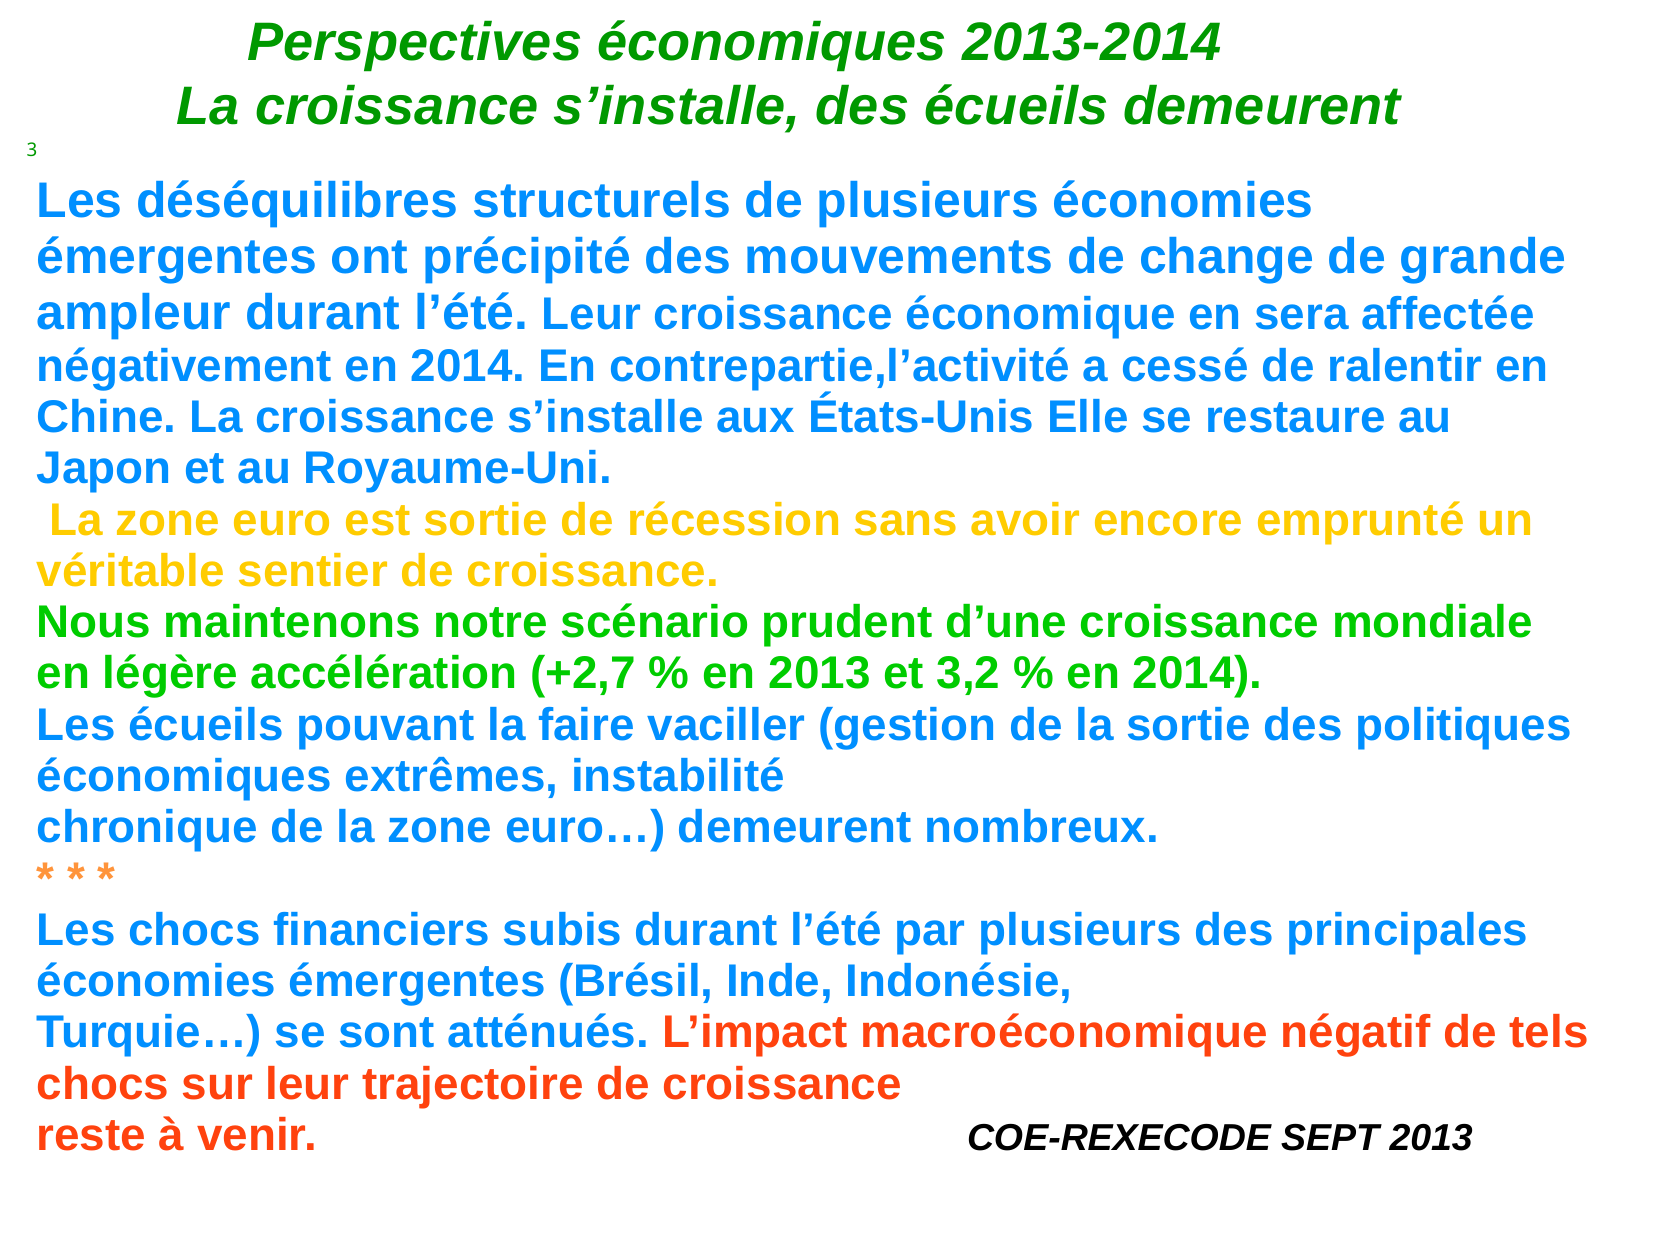

Perspectives économiques 2013-2014
 La croissance s’installe, des écueils demeurent
3
Les déséquilibres structurels de plusieurs économies émergentes ont précipité des mouvements de change de grande ampleur durant l’été. Leur croissance économique en sera affectée négativement en 2014. En contrepartie,l’activité a cessé de ralentir en Chine. La croissance s’installe aux États-Unis Elle se restaure au Japon et au Royaume-Uni.
 La zone euro est sortie de récession sans avoir encore emprunté un véritable sentier de croissance.
Nous maintenons notre scénario prudent d’une croissance mondiale en légère accélération (+2,7 % en 2013 et 3,2 % en 2014).
Les écueils pouvant la faire vaciller (gestion de la sortie des politiques économiques extrêmes, instabilité
chronique de la zone euro…) demeurent nombreux.
* * *
Les chocs financiers subis durant l’été par plusieurs des principales économies émergentes (Brésil, Inde, Indonésie,
Turquie…) se sont atténués. L’impact macroéconomique négatif de tels chocs sur leur trajectoire de croissance
reste à venir. COE-REXECODE SEPT 2013